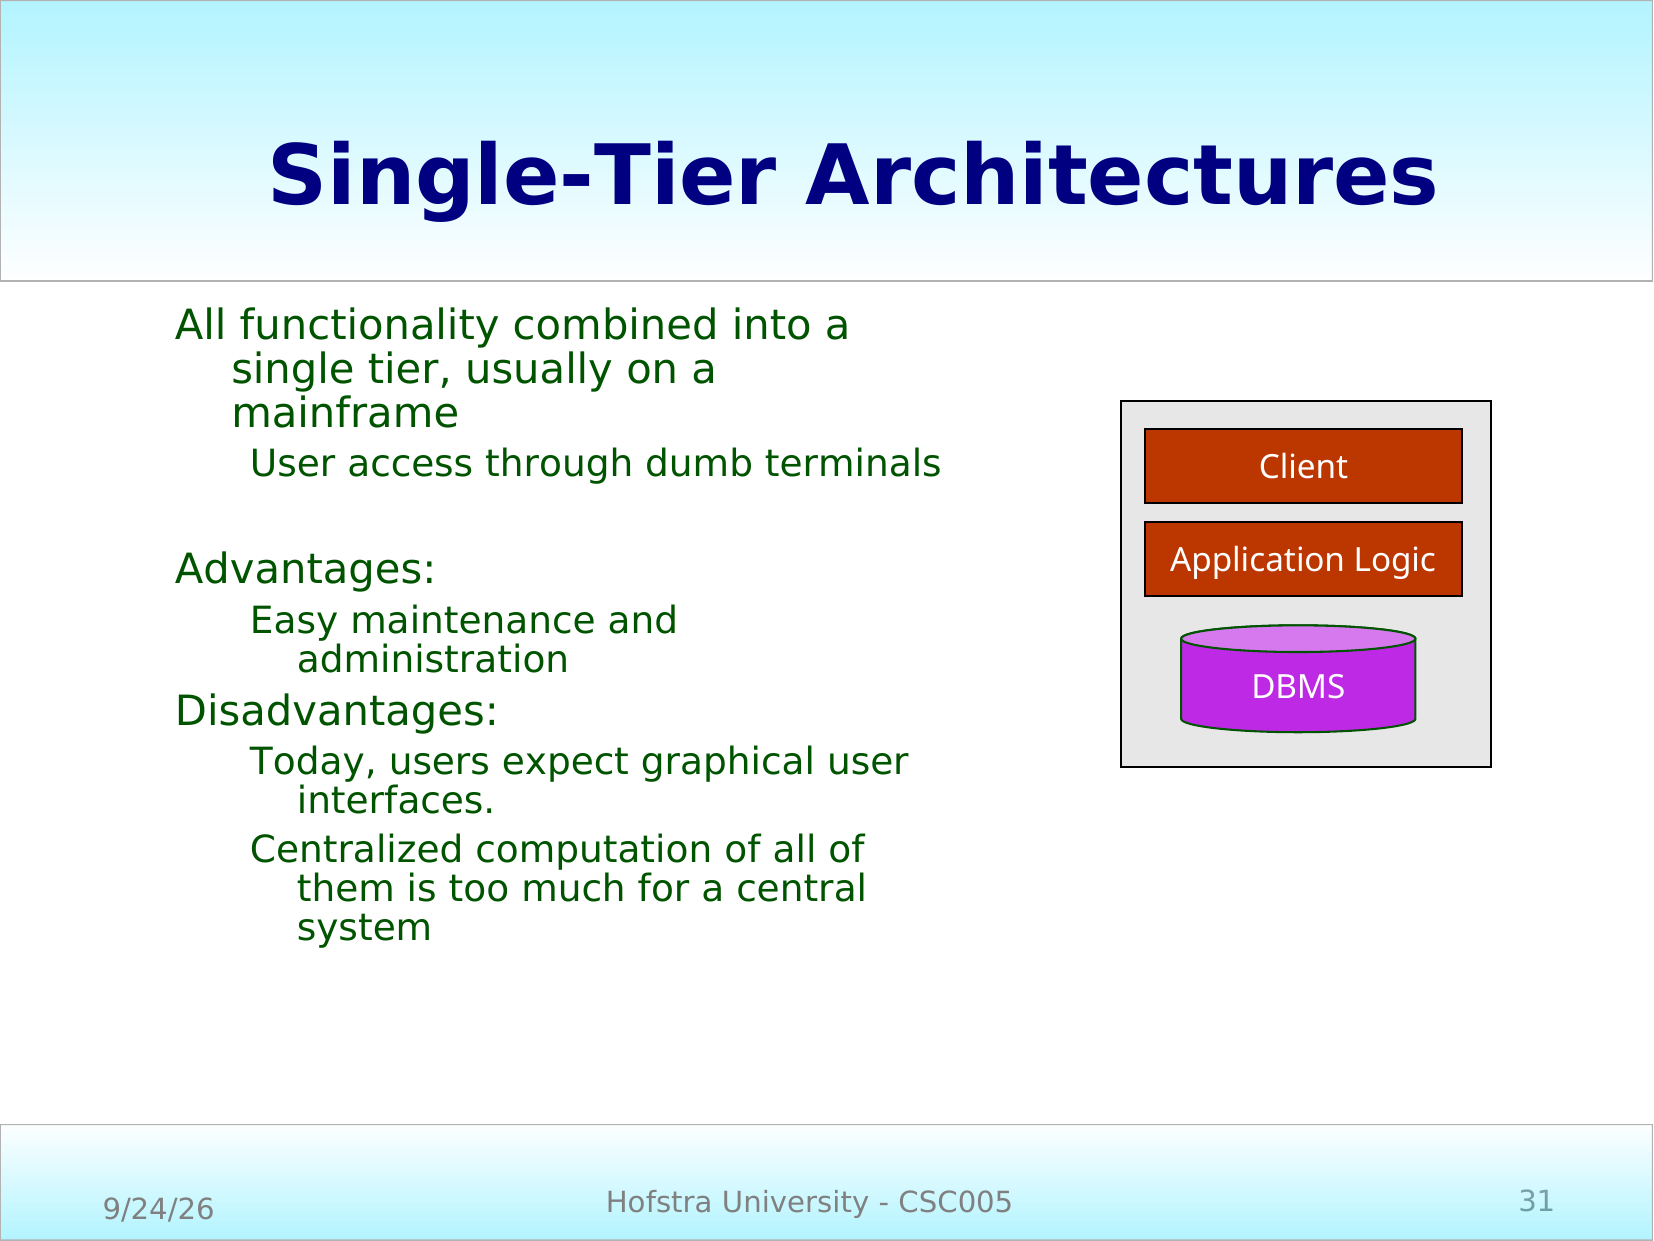

# Single-Tier Architectures
All functionality combined into a single tier, usually on a mainframe
User access through dumb terminals
Advantages:
Easy maintenance and administration
Disadvantages:
Today, users expect graphical user interfaces.
Centralized computation of all of them is too much for a central system
Client
Application Logic
DBMS
31
Hofstra University - CSC005